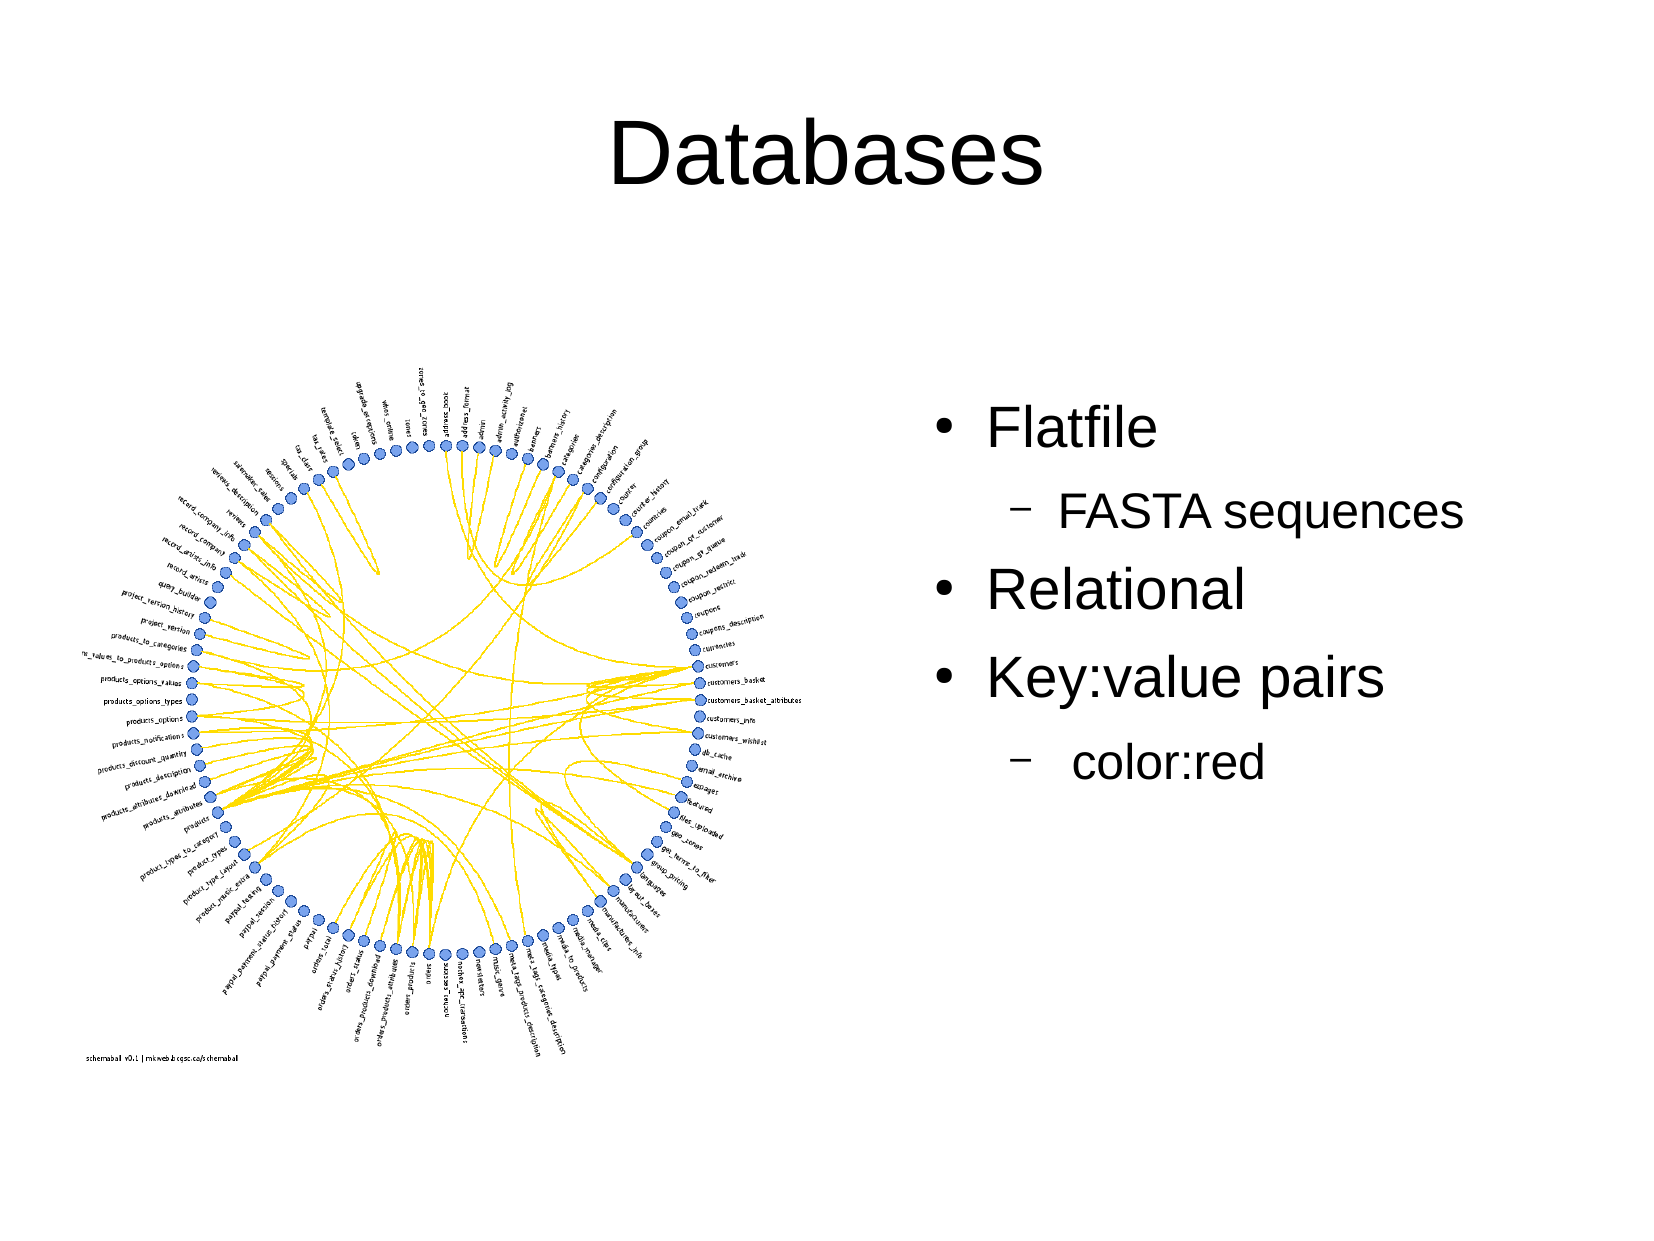

# Databases
Flatfile
FASTA sequences
Relational
Key:value pairs
 color:red